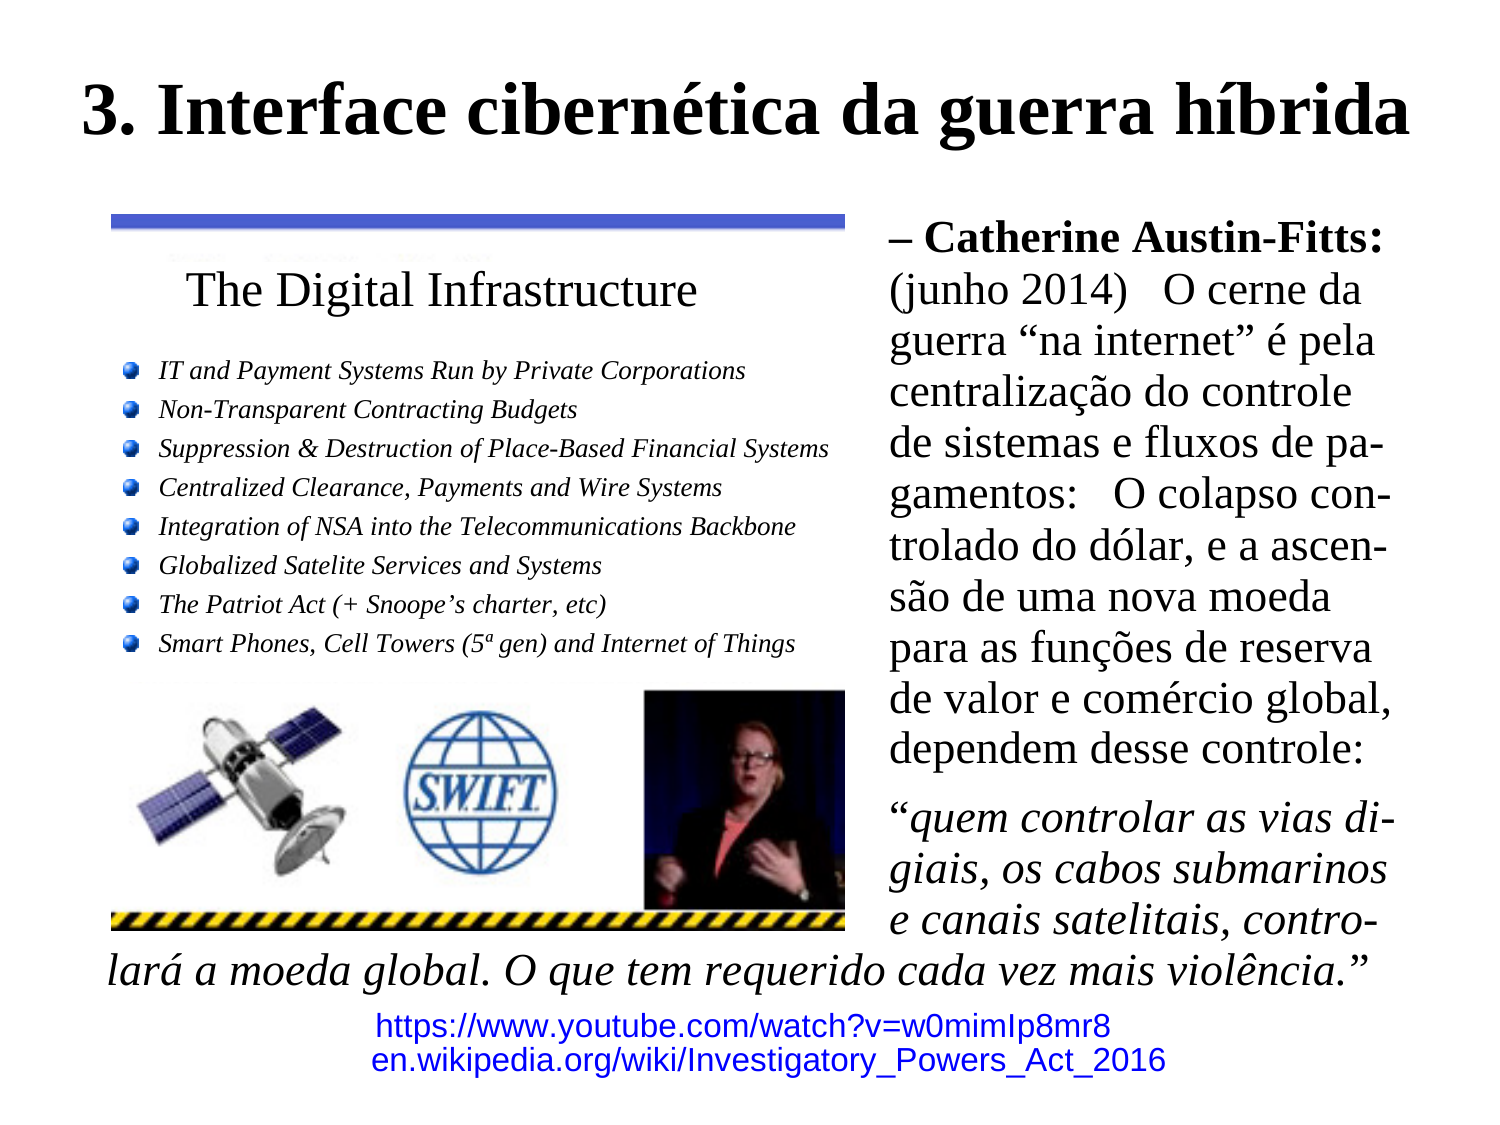

# 3. Interface cibernética da guerra híbrida
– Catherine Austin-Fitts: (junho 2014) O cerne da guerra “na internet” é pela centralização do controle de sistemas e fluxos de pa-gamentos: O colapso con-trolado do dólar, e a ascen-são de uma nova moeda para as funções de reserva de valor e comércio global, dependem desse controle:
“quem controlar as vias di-giais, os cabos submarinos e canais satelitais, contro-
 The Digital Infrastructure
IT and Payment Systems Run by Private Corporations
Non-Transparent Contracting Budgets
Suppression & Destruction of Place-Based Financial Systems
Centralized Clearance, Payments and Wire Systems
Integration of NSA into the Telecommunications Backbone
Globalized Satelite Services and Systems
The Patriot Act (+ Snoope’s charter, etc)
Smart Phones, Cell Towers (5ª gen) and Internet of Things
lará a moeda global. O que tem requerido cada vez mais violência.”
https://www.youtube.com/watch?v=w0mimIp8mr8
en.wikipedia.org/wiki/Investigatory_Powers_Act_2016